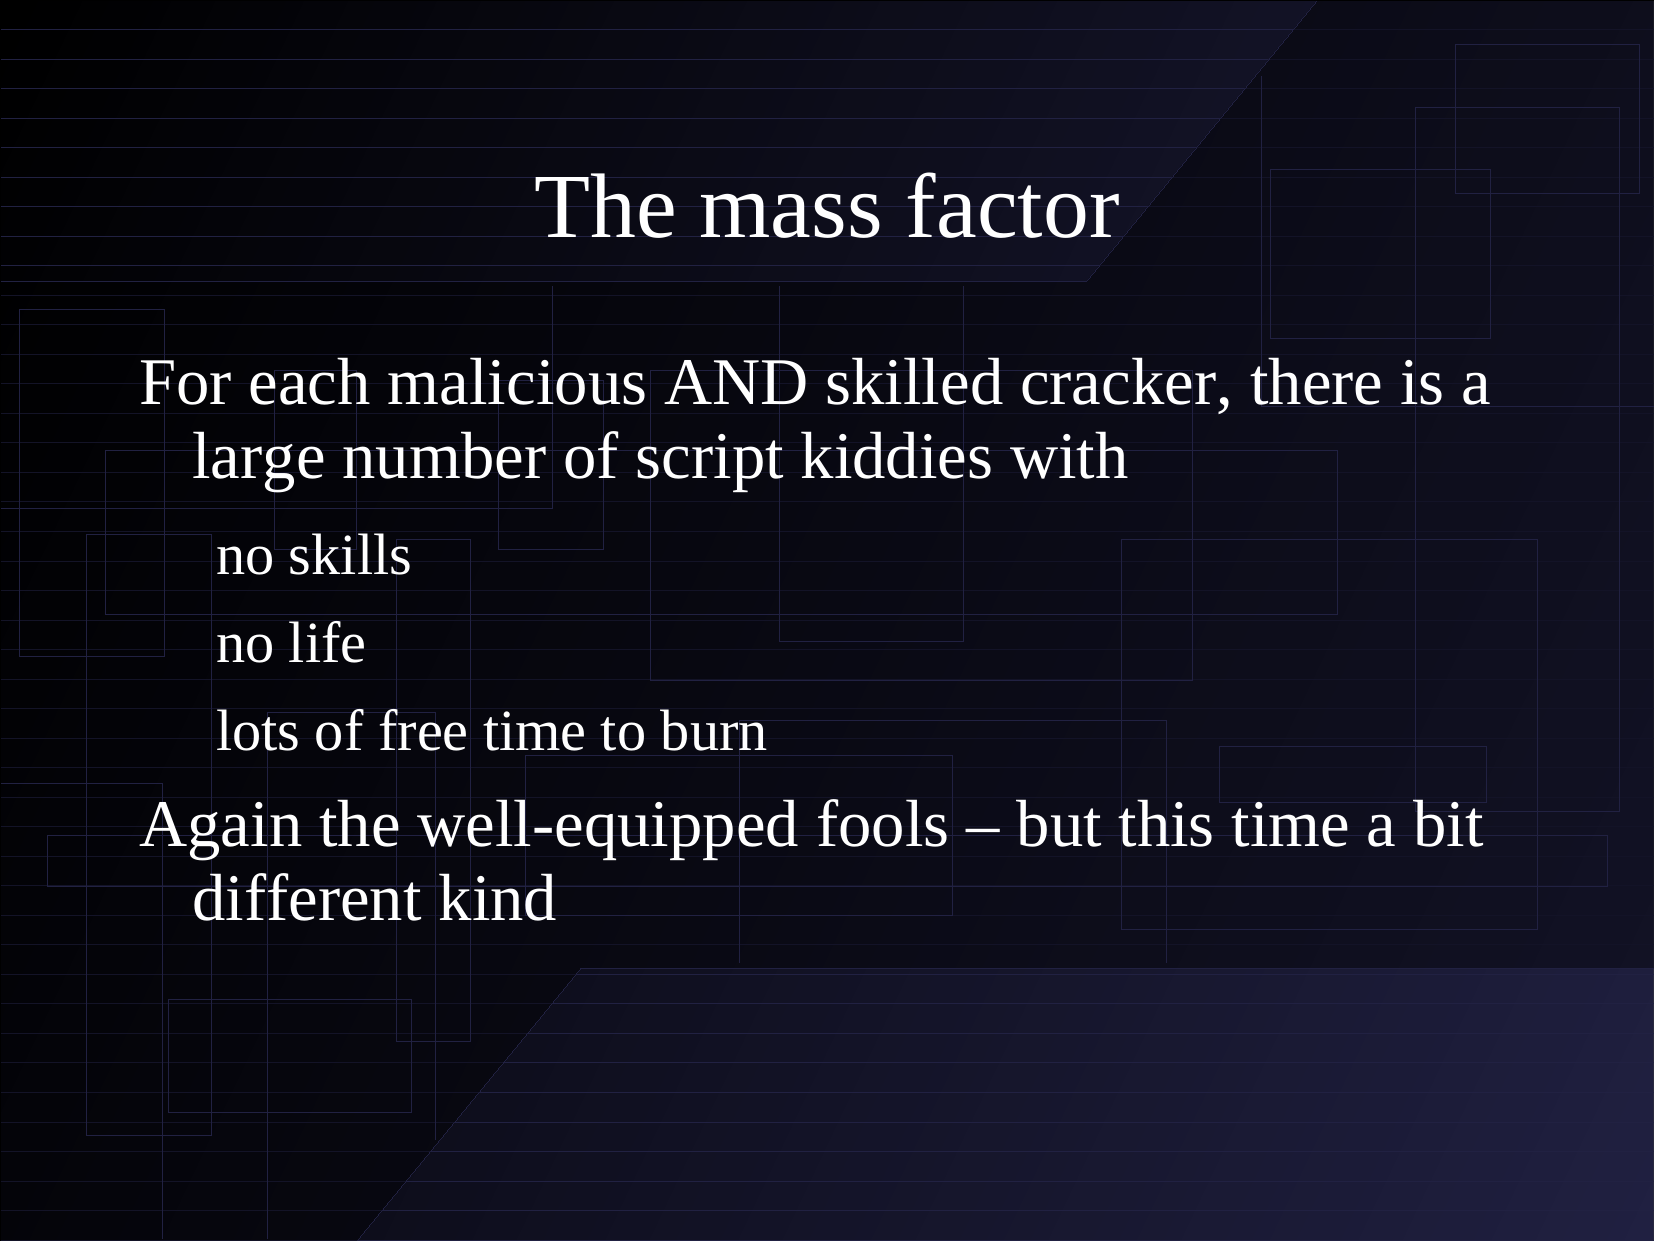

# The mass factor
For each malicious AND skilled cracker, there is a large number of script kiddies with
no skills
no life
lots of free time to burn
Again the well-equipped fools – but this time a bit different kind